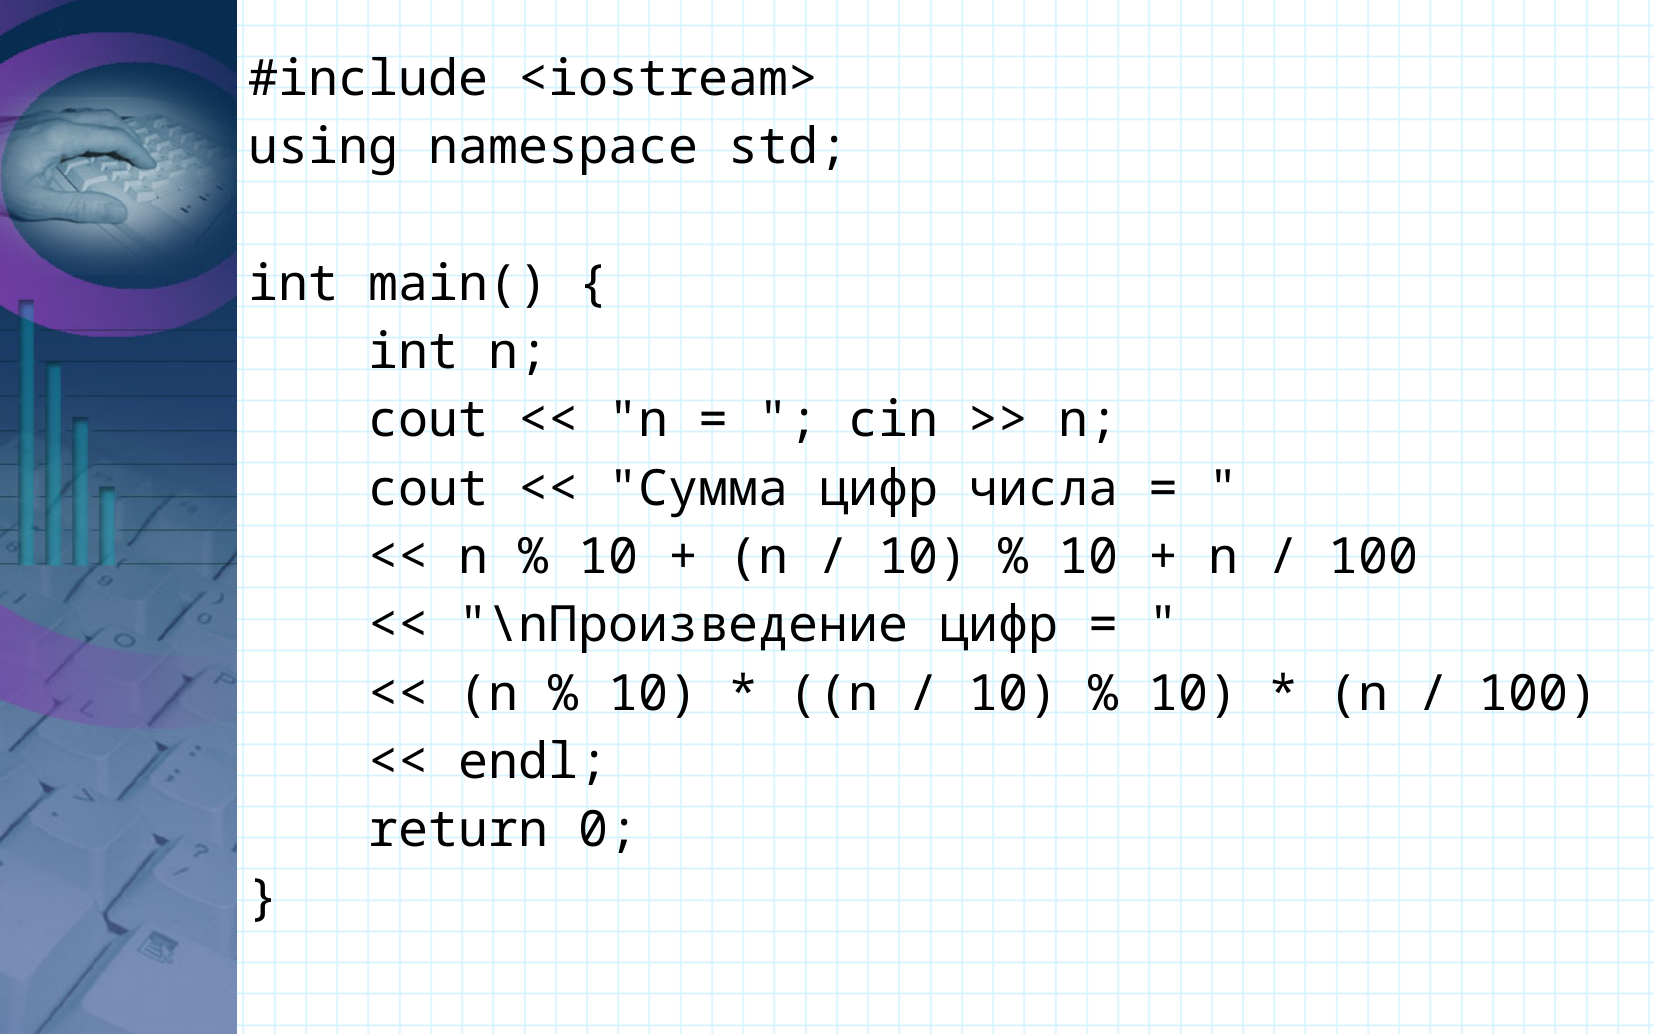

# #include <iostream>
using namespace std;
int main() {
 int n;
 cout << "n = "; cin >> n;
 cout << "Сумма цифр числа = "
 << n % 10 + (n / 10) % 10 + n / 100
 << "\nПроизведение цифр = "
 << (n % 10) * ((n / 10) % 10) * (n / 100)
 << endl;
 return 0;
}